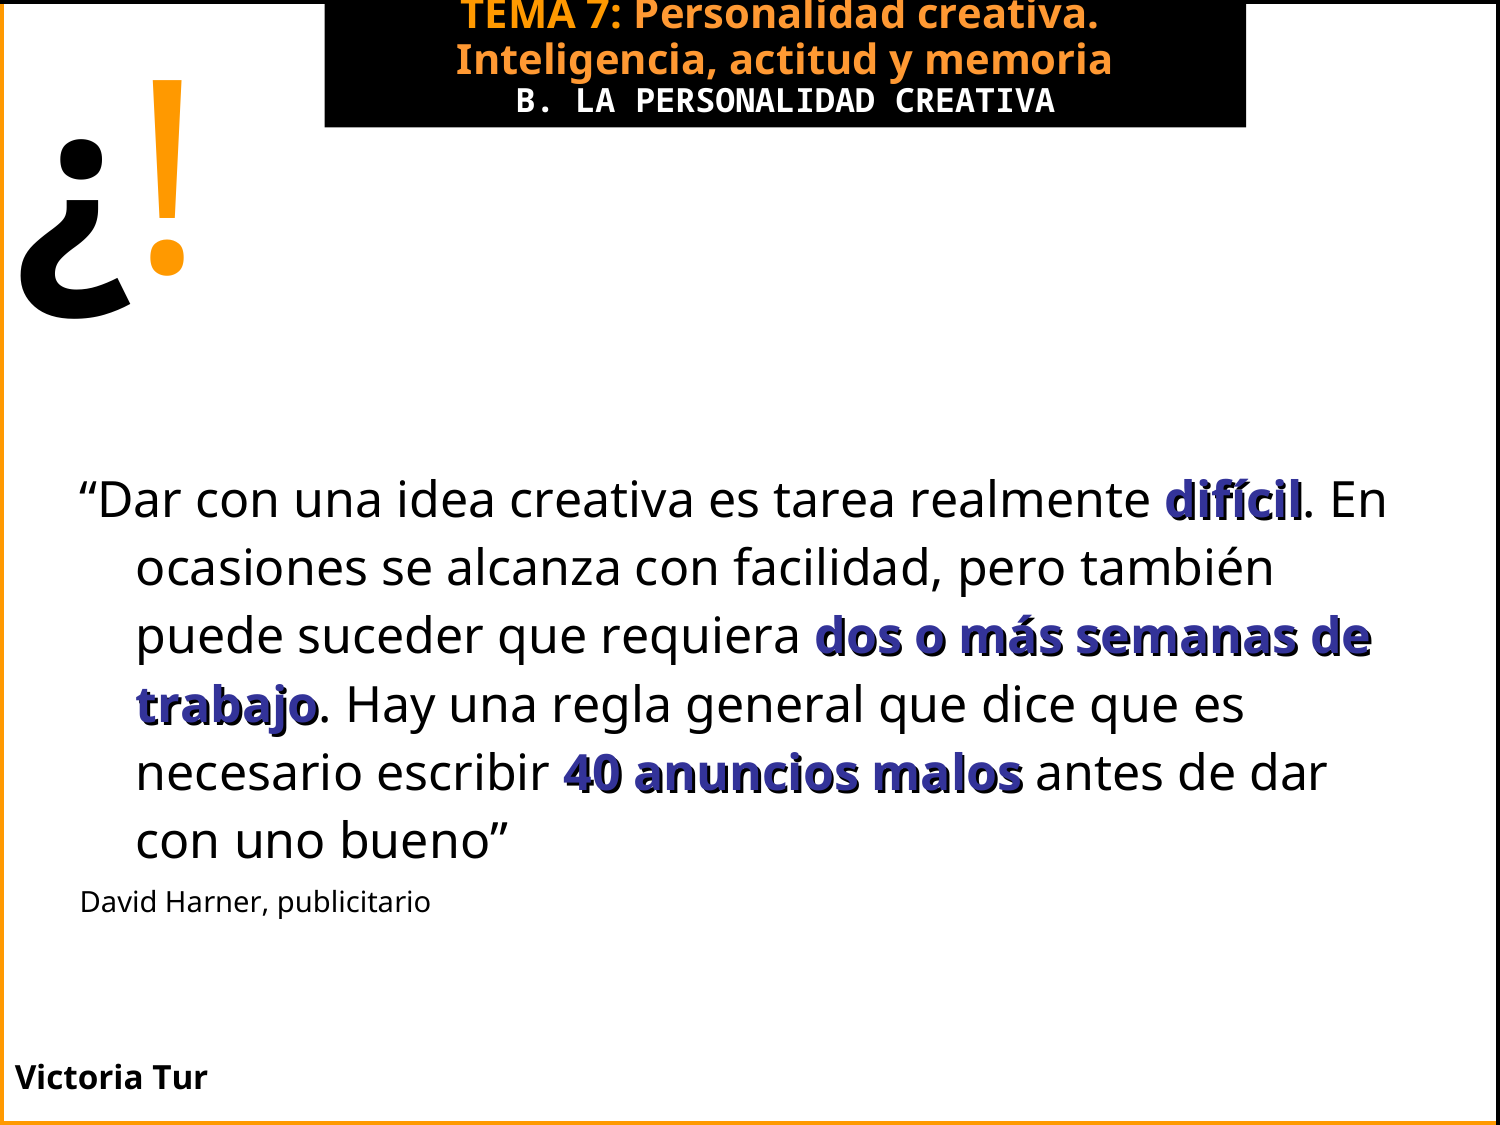

# “Dar con una idea creativa es tarea realmente difícil. En ocasiones se alcanza con facilidad, pero también puede suceder que requiera dos o más semanas de trabajo. Hay una regla general que dice que es necesario escribir 40 anuncios malos antes de dar con uno bueno”
David Harner, publicitario